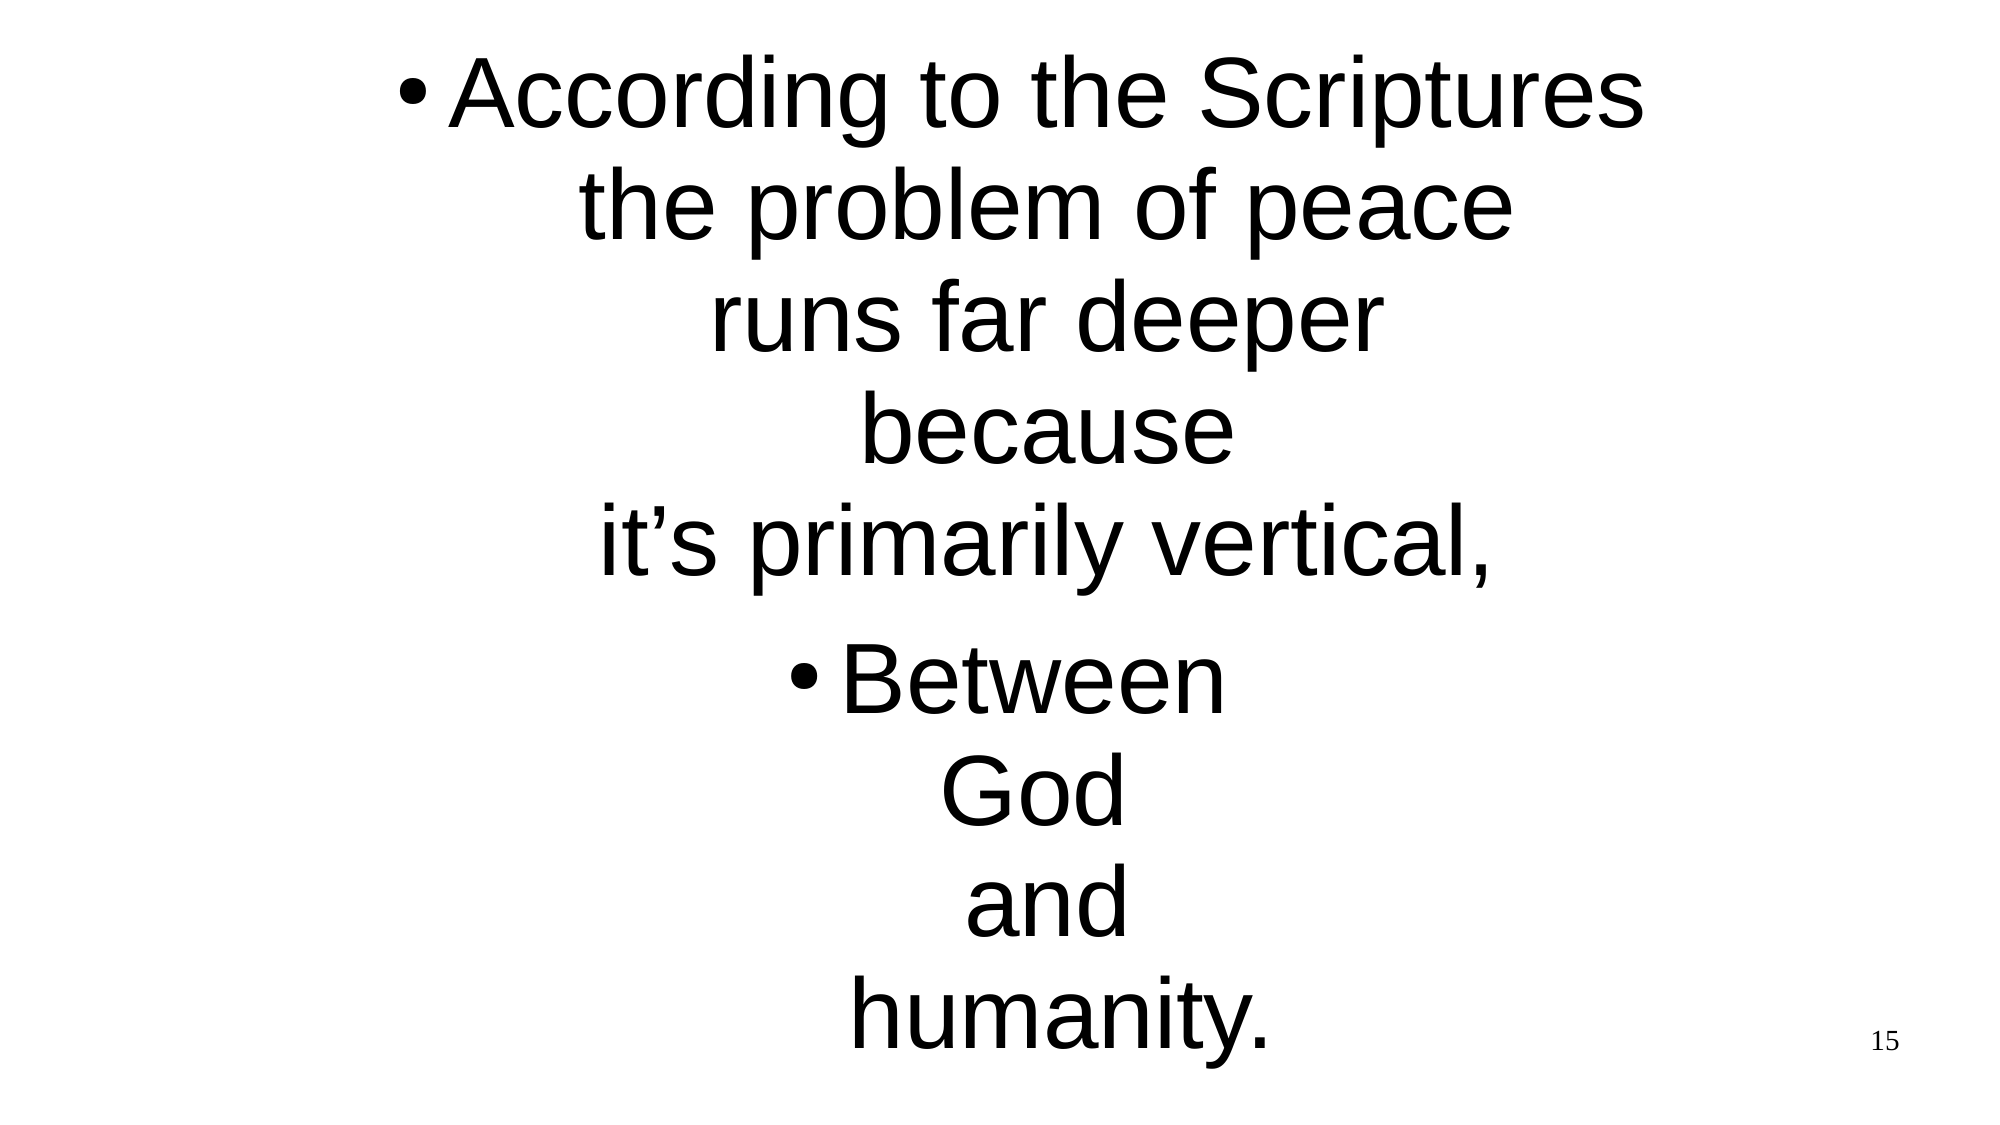

# According to the Scriptures the problem of peace runs far deeper because it’s primarily vertical,
Between
God
and
 humanity.
15